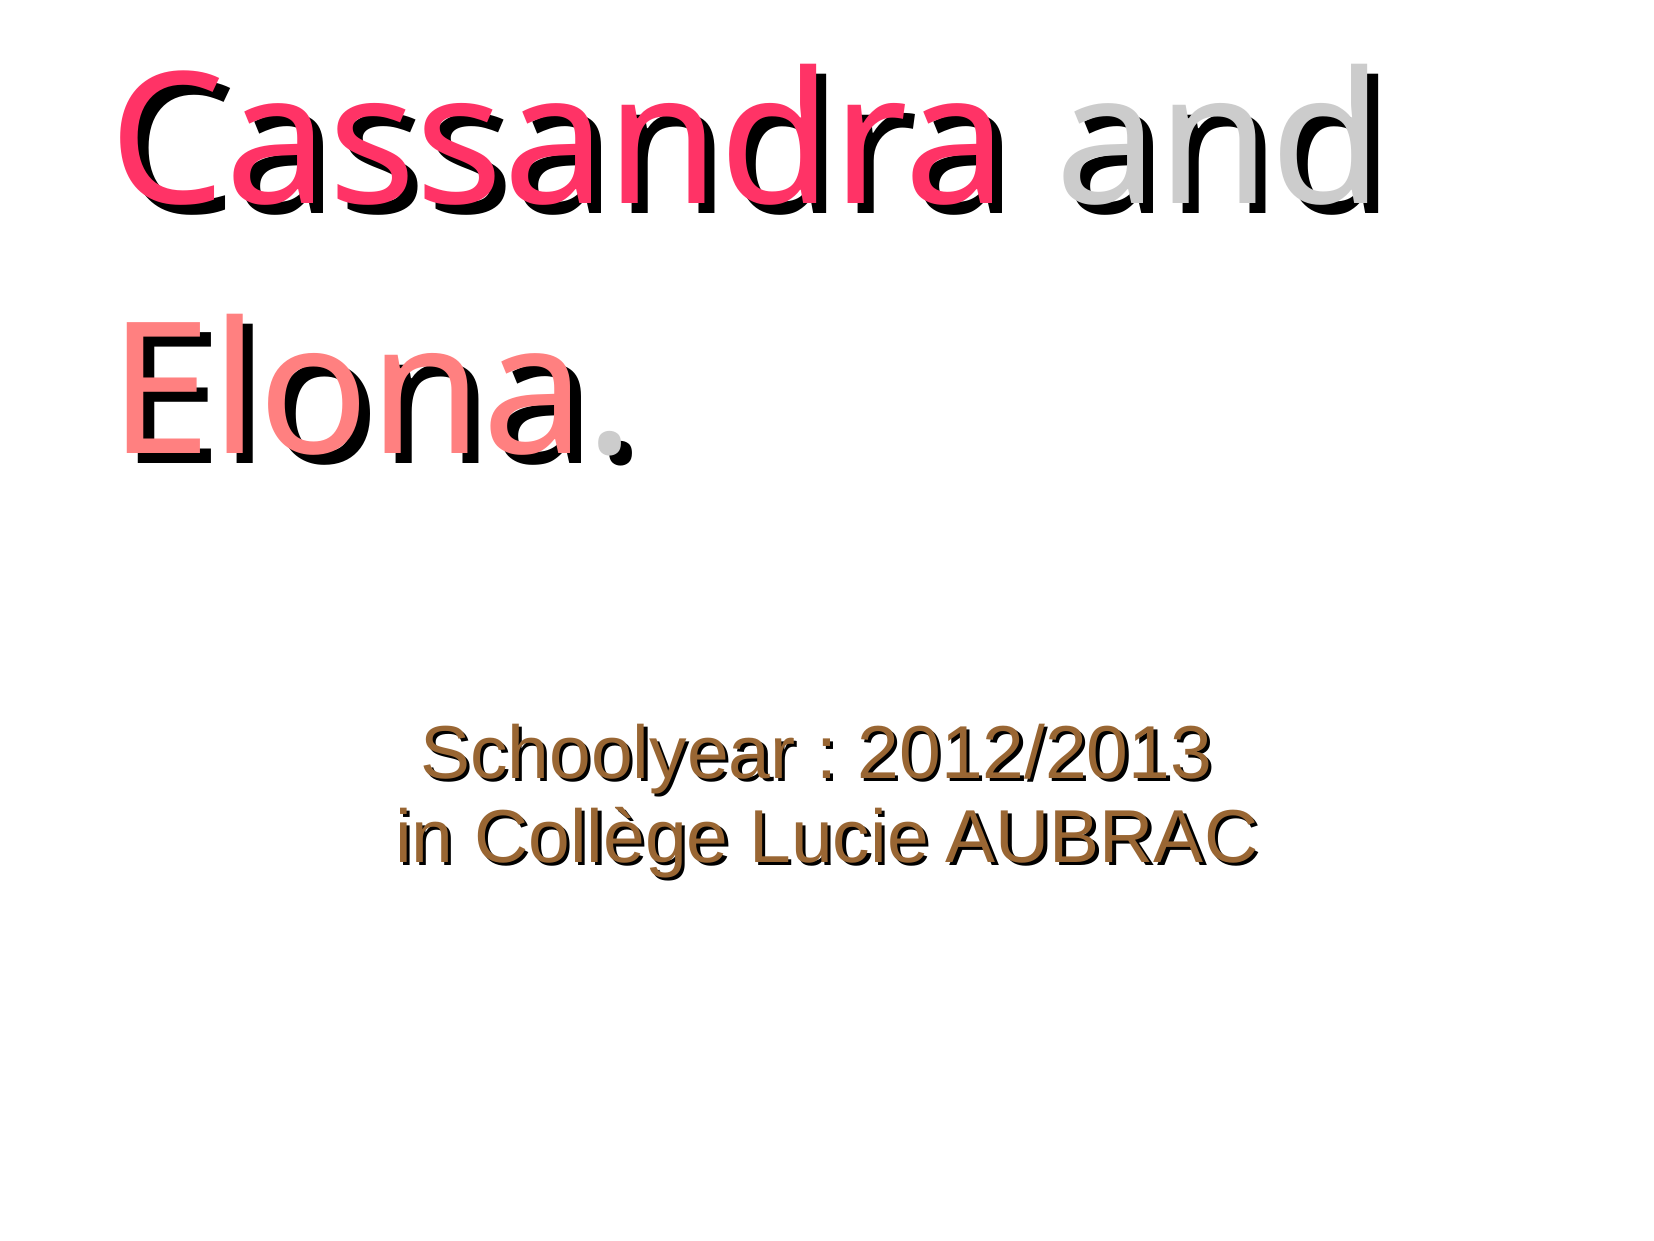

Cassandra and
 Elona.
Schoolyear : 2012/2013
in Collège Lucie AUBRAC